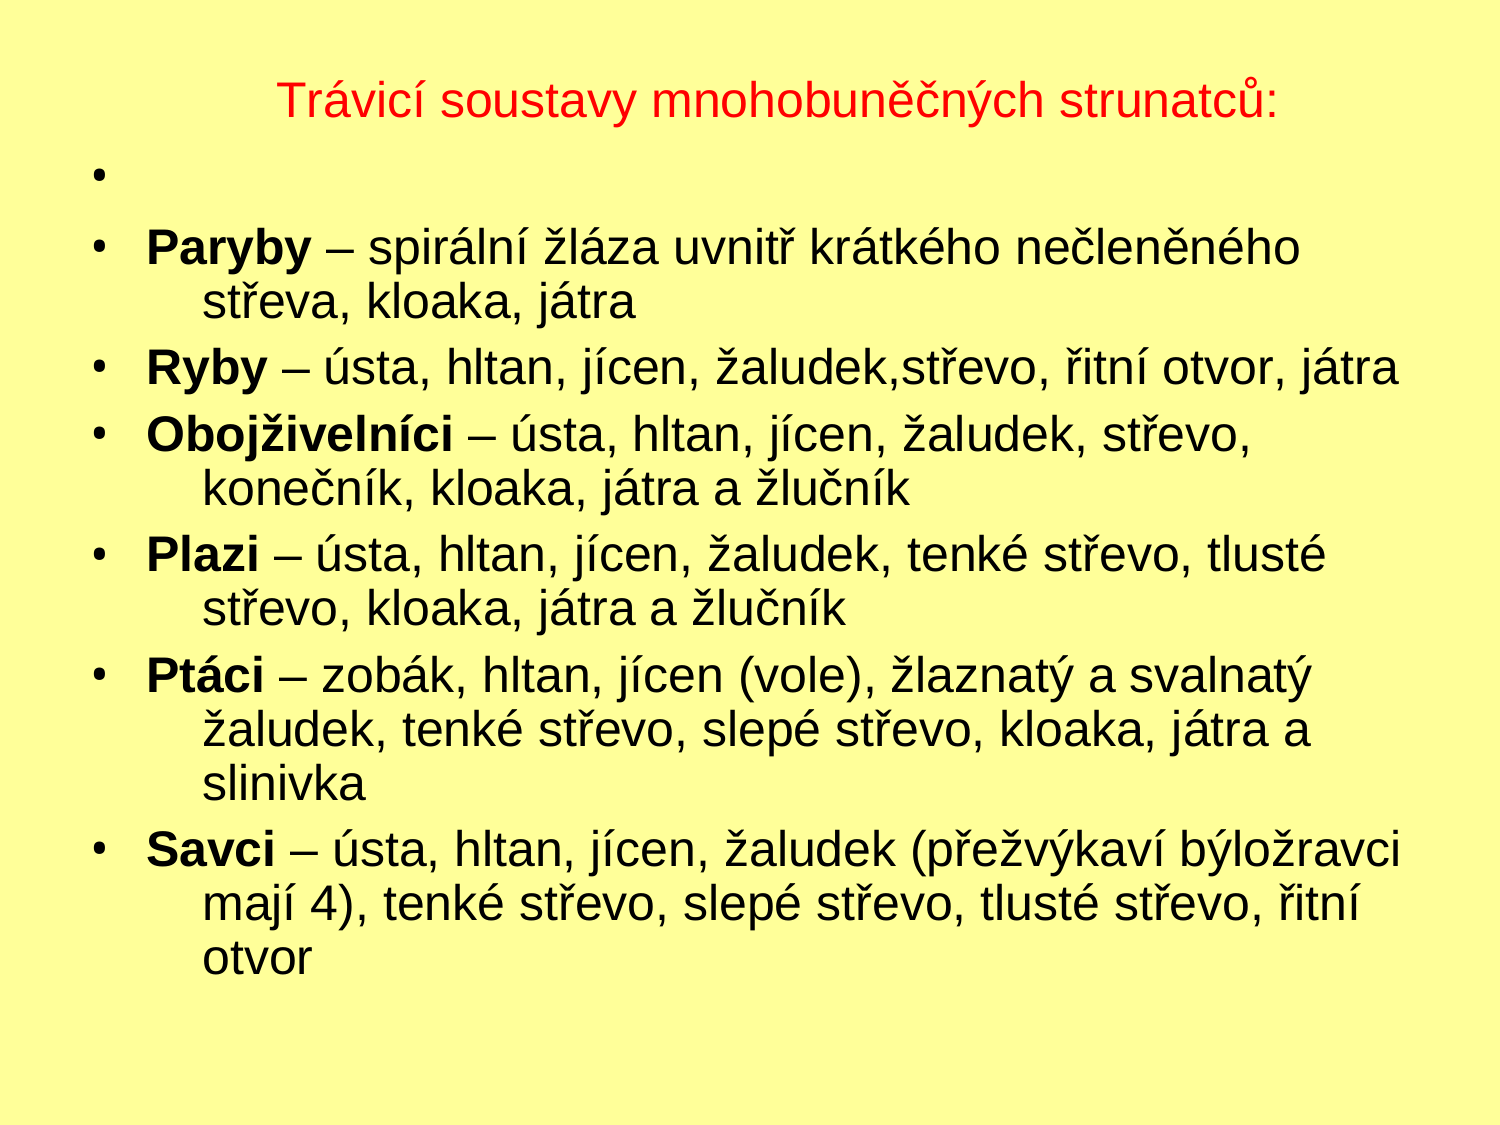

#
Trávicí soustavy mnohobuněčných strunatců:
Paryby – spirální žláza uvnitř krátkého nečleněného střeva, kloaka, játra
Ryby – ústa, hltan, jícen, žaludek,střevo, řitní otvor, játra
Obojživelníci – ústa, hltan, jícen, žaludek, střevo, konečník, kloaka, játra a žlučník
Plazi – ústa, hltan, jícen, žaludek, tenké střevo, tlusté střevo, kloaka, játra a žlučník
Ptáci – zobák, hltan, jícen (vole), žlaznatý a svalnatý žaludek, tenké střevo, slepé střevo, kloaka, játra a slinivka
Savci – ústa, hltan, jícen, žaludek (přežvýkaví býložravci mají 4), tenké střevo, slepé střevo, tlusté střevo, řitní otvor